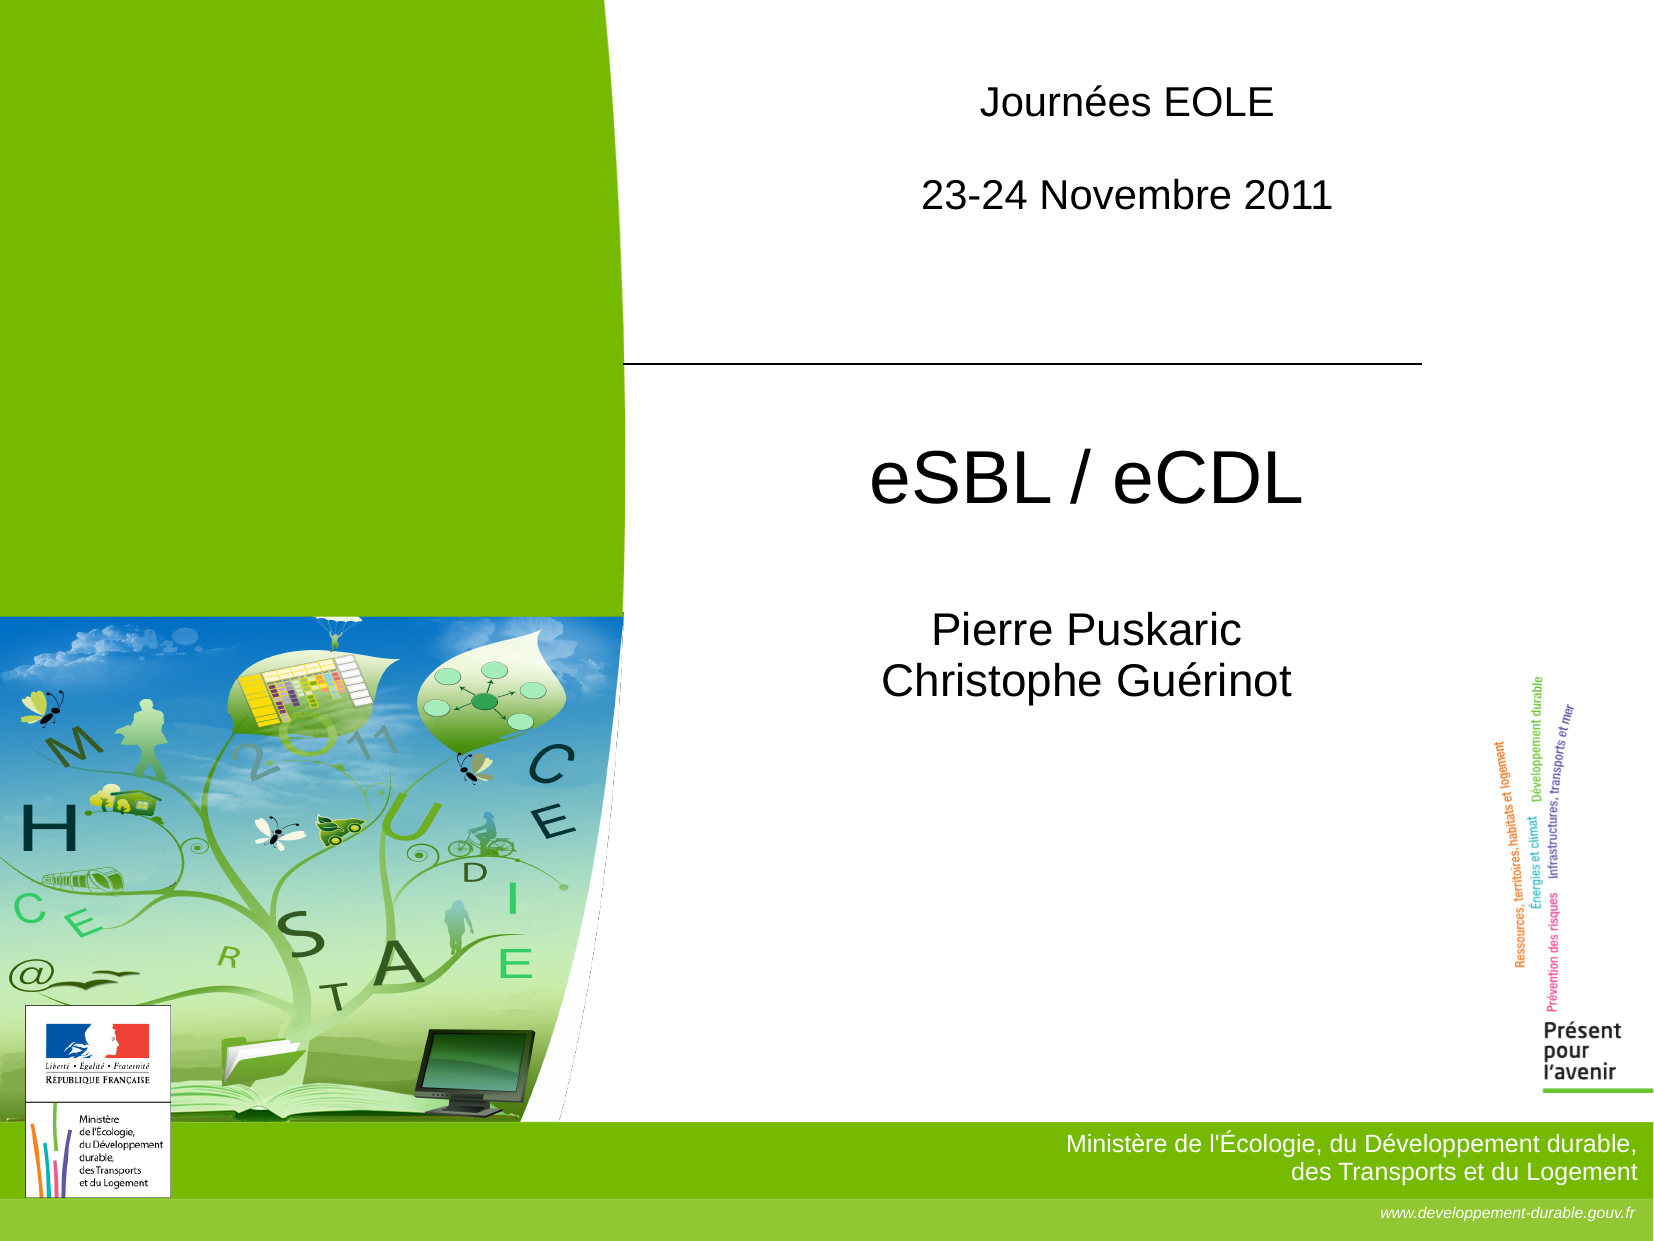

Journées EOLE
23-24 Novembre 2011
eSBL / eCDL
Pierre Puskaric
Christophe Guérinot